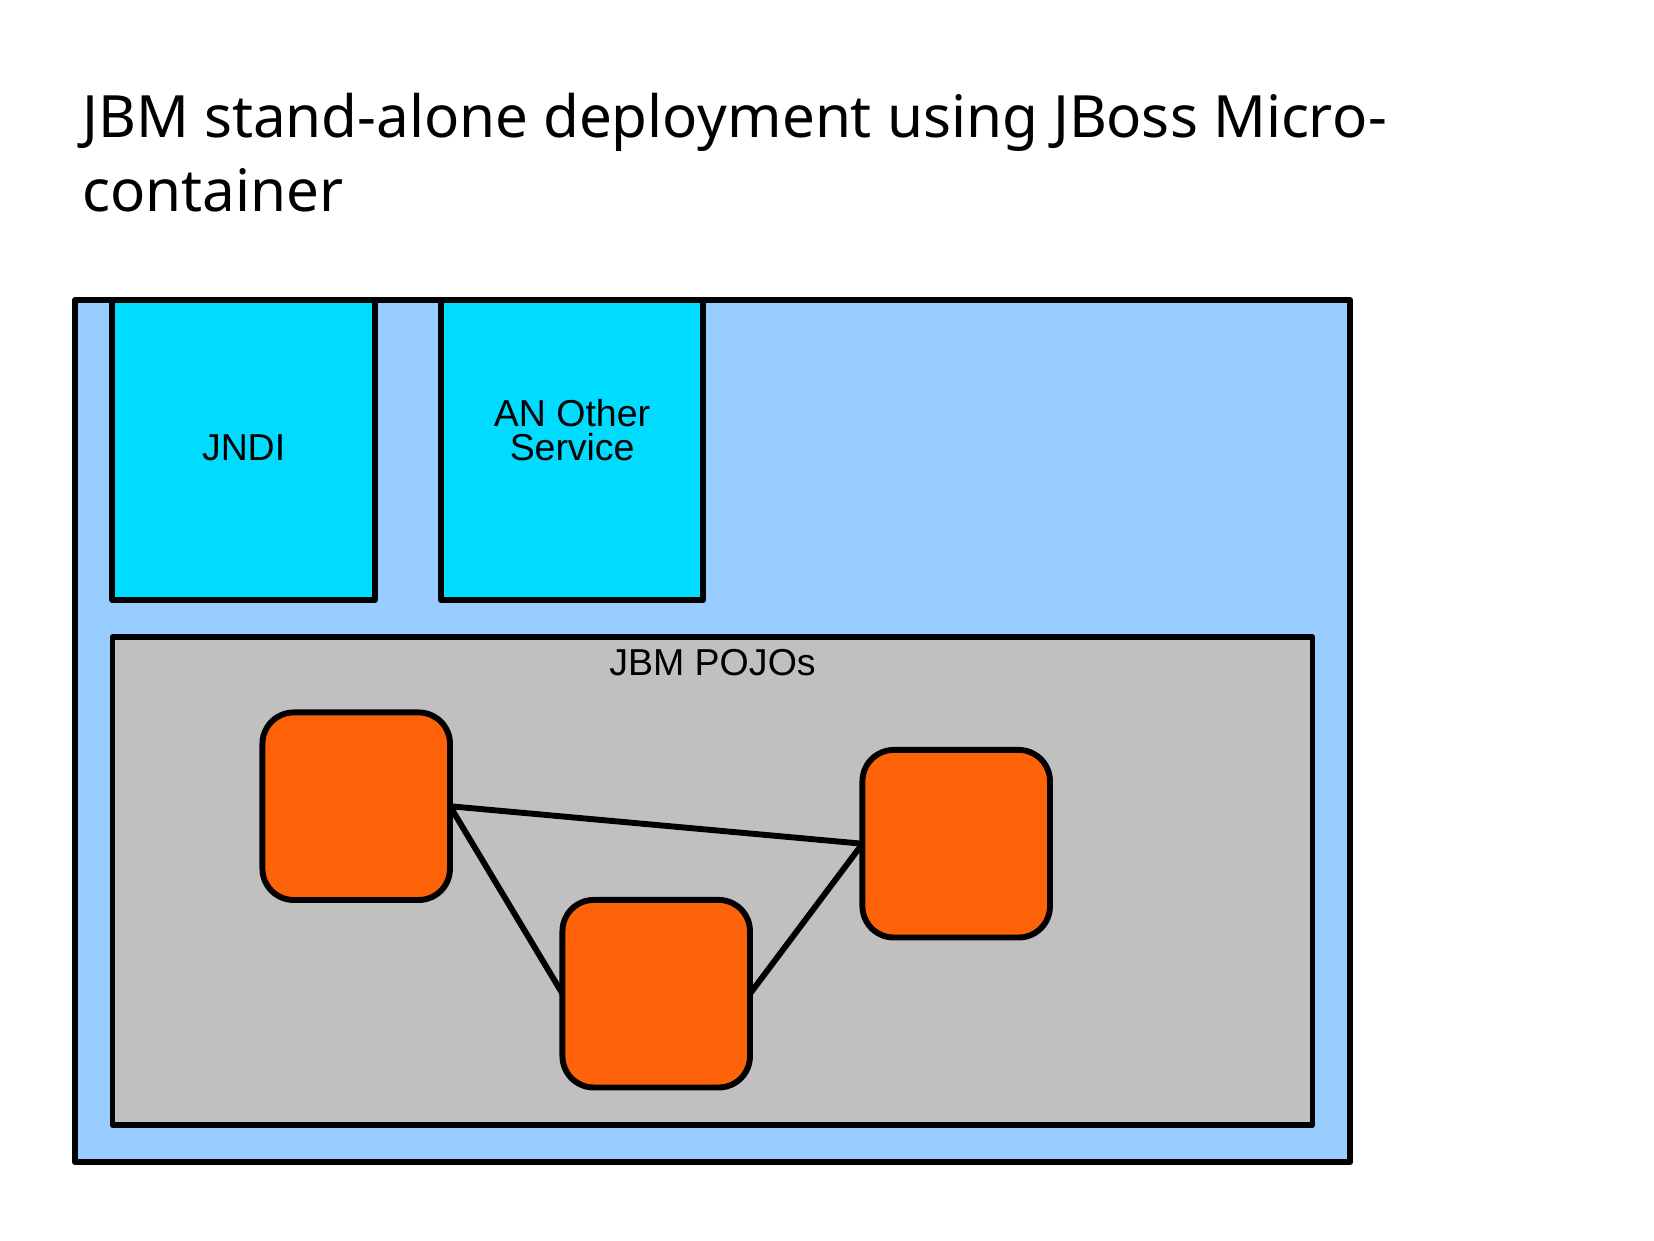

# JBM stand-alone deployment using JBoss Micro-container
JNDI
AN Other
Service
JBM POJOs